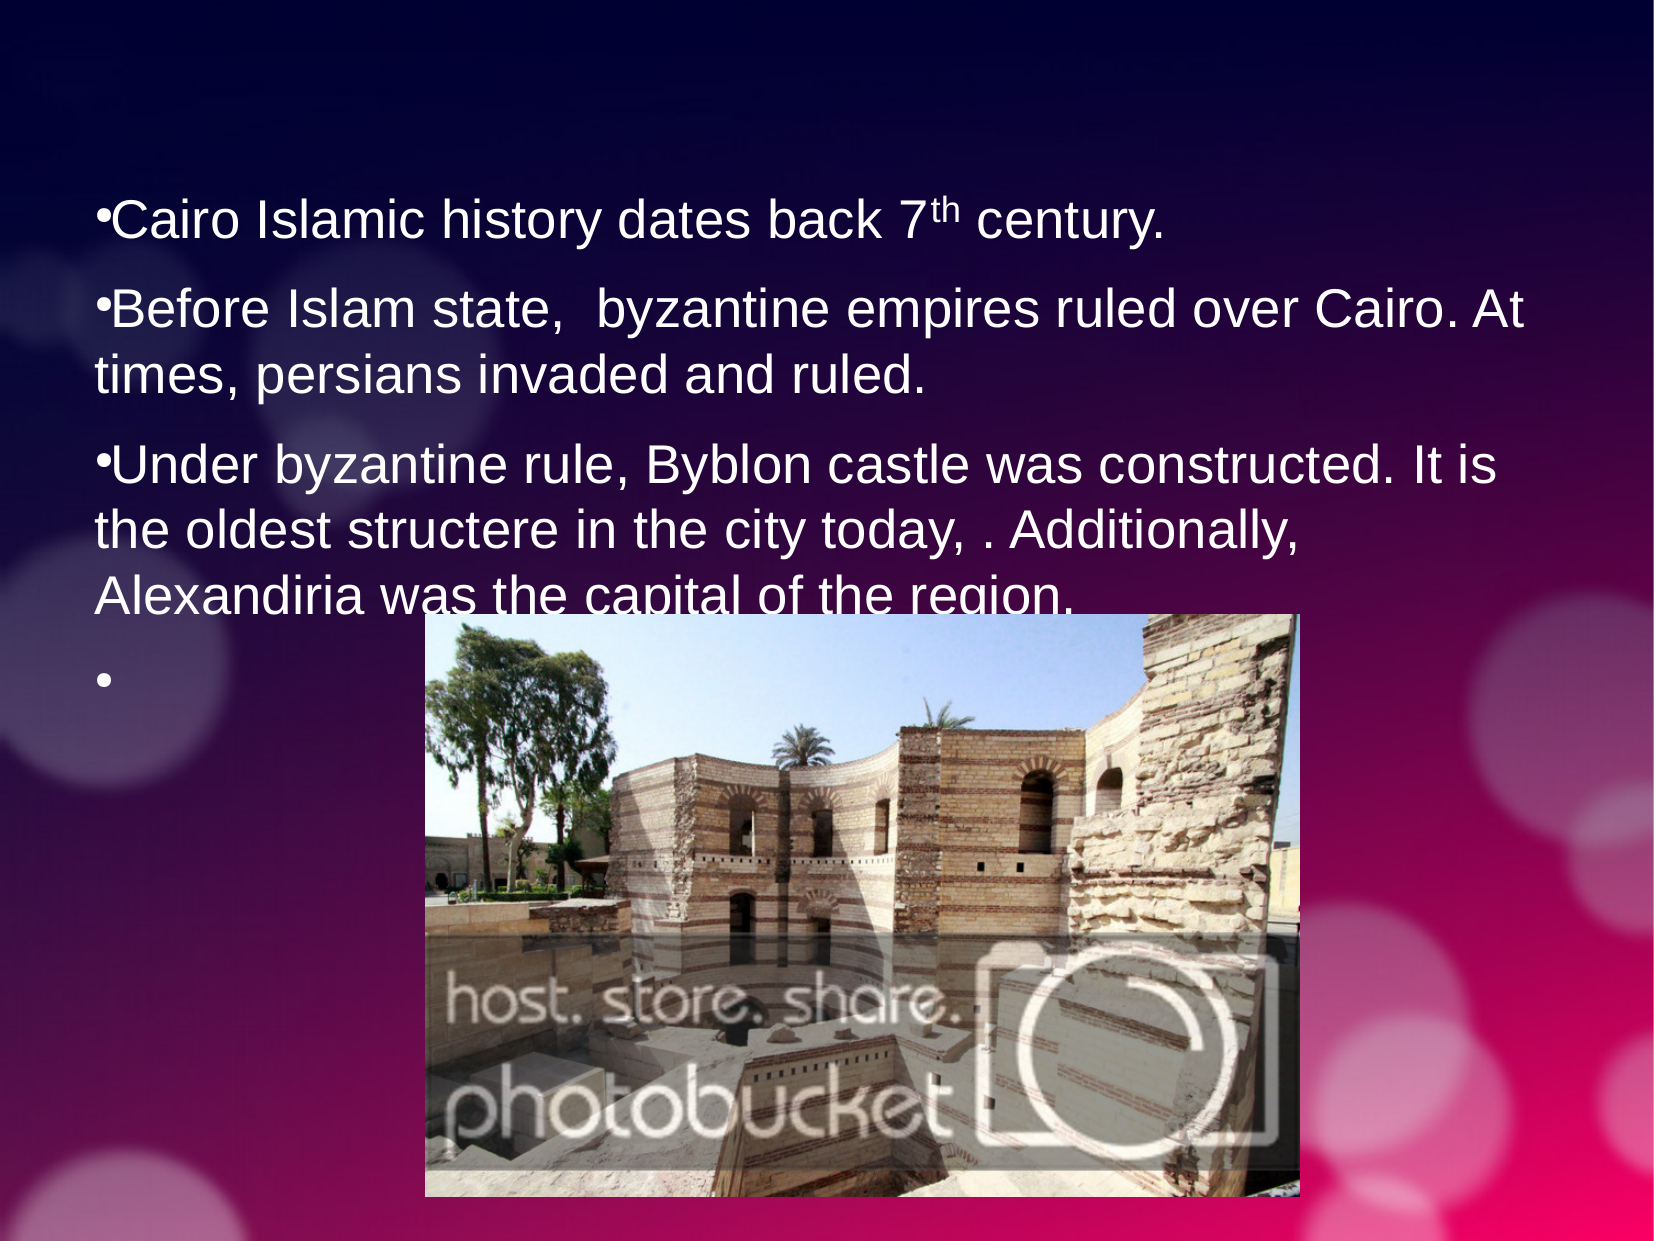

# Cairo Islamic history dates back 7th century.
Before Islam state, byzantine empires ruled over Cairo. At times, persians invaded and ruled.
Under byzantine rule, Byblon castle was constructed. It is the oldest structere in the city today, . Additionally, Alexandiria was the capital of the region.